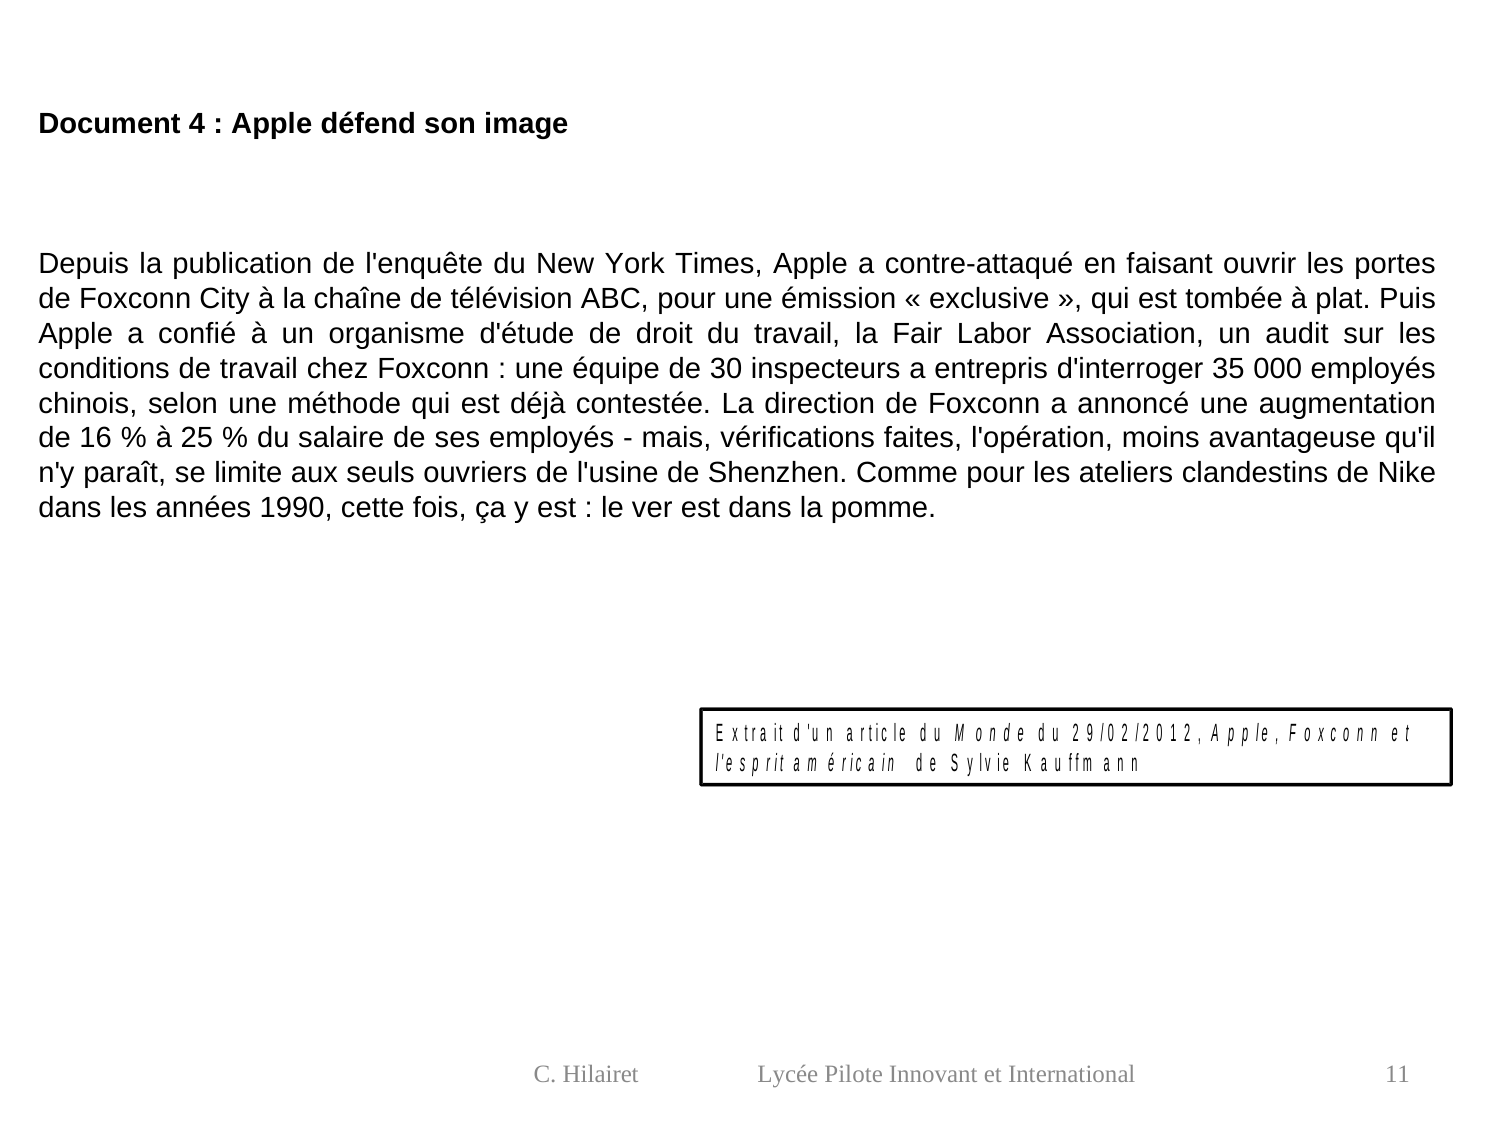

Document 4 : Apple défend son image
Depuis la publication de l'enquête du New York Times, Apple a contre-attaqué en faisant ouvrir les portes de Foxconn City à la chaîne de télévision ABC, pour une émission « exclusive », qui est tombée à plat. Puis Apple a confié à un organisme d'étude de droit du travail, la Fair Labor Association, un audit sur les conditions de travail chez Foxconn : une équipe de 30 inspecteurs a entrepris d'interroger 35 000 employés chinois, selon une méthode qui est déjà contestée. La direction de Foxconn a annoncé une augmentation de 16 % à 25 % du salaire de ses employés - mais, vérifications faites, l'opération, moins avantageuse qu'il n'y paraît, se limite aux seuls ouvriers de l'usine de Shenzhen. Comme pour les ateliers clandestins de Nike dans les années 1990, cette fois, ça y est : le ver est dans la pomme.
C. Hilairet Lycée Pilote Innovant et International